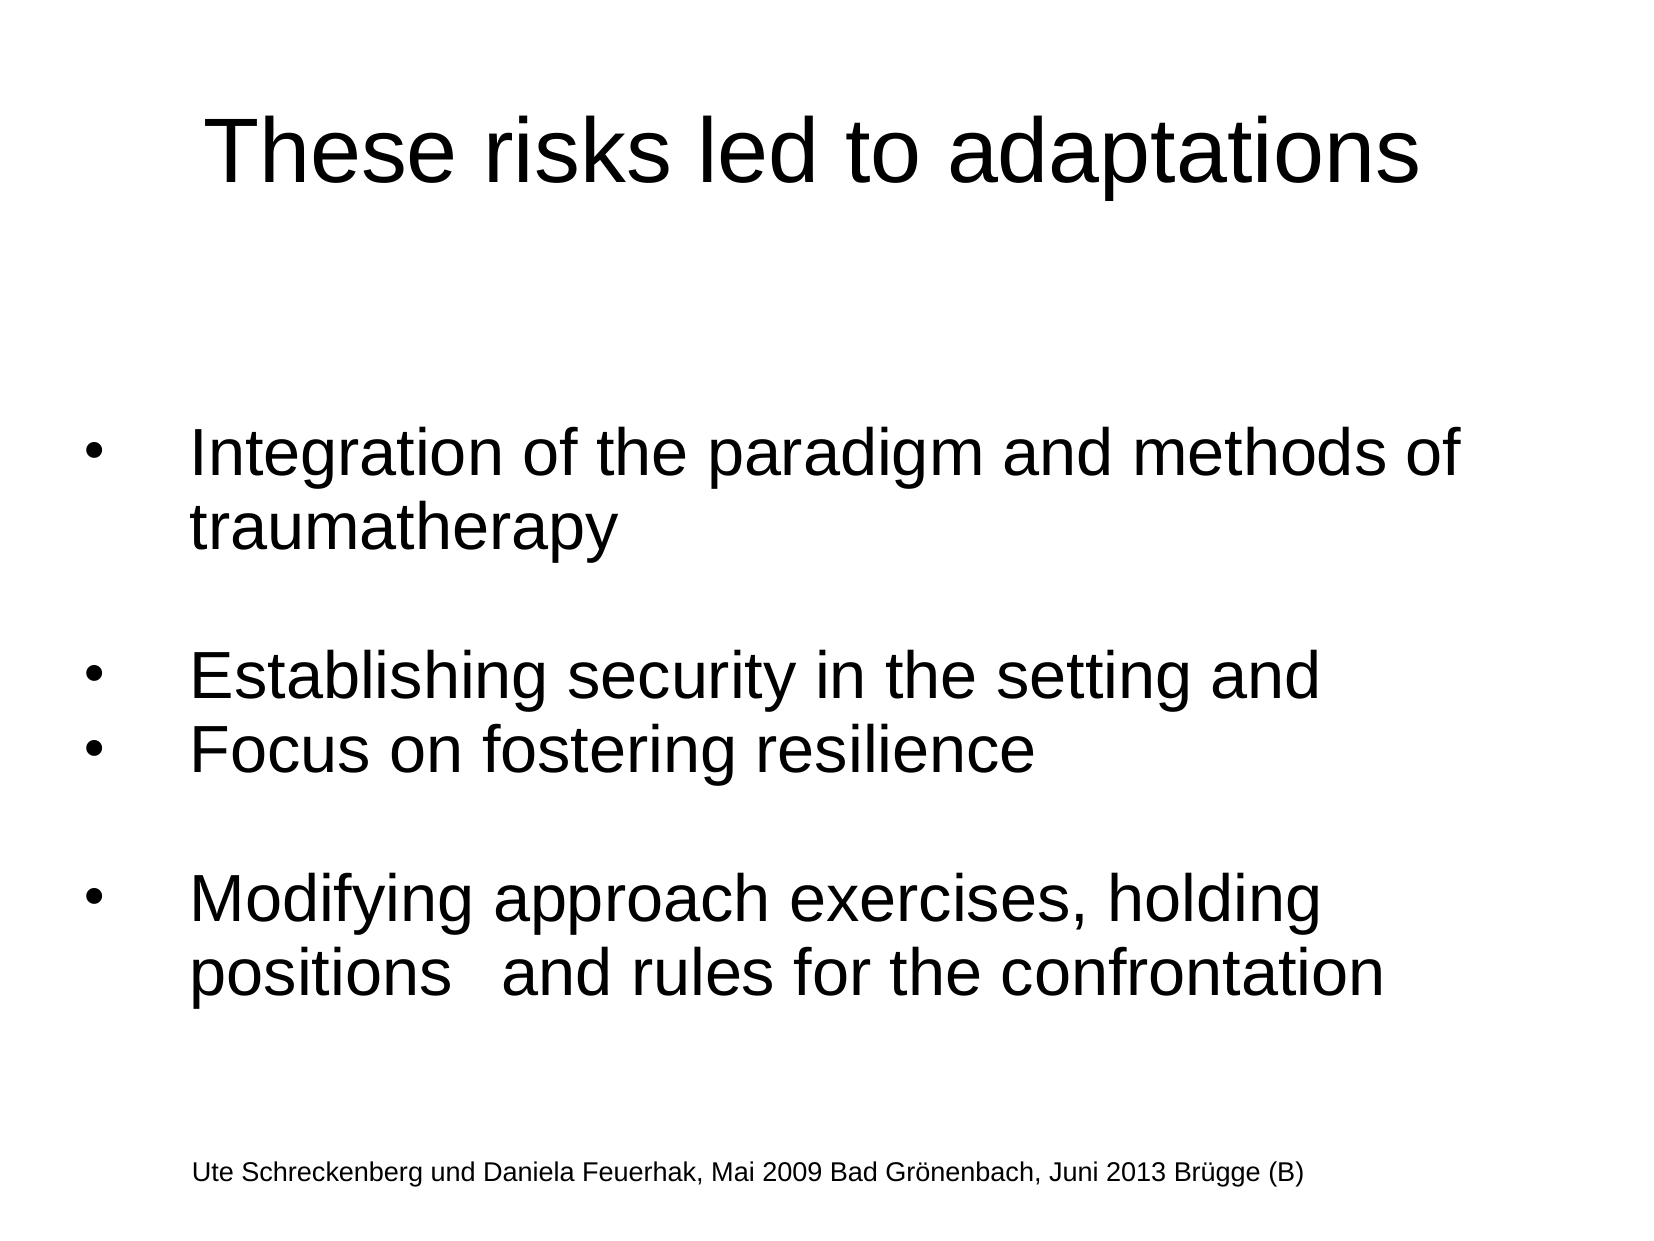

# These risks led to adaptations
Integration of the paradigm and methods of
	traumatherapy
Establishing security in the setting and
Focus on fostering resilience
Modifying approach exercises, holding positions 	and rules for the confrontation
Ute Schreckenberg und Daniela Feuerhak, Mai 2009 Bad Grönenbach, Juni 2013 Brügge (B)